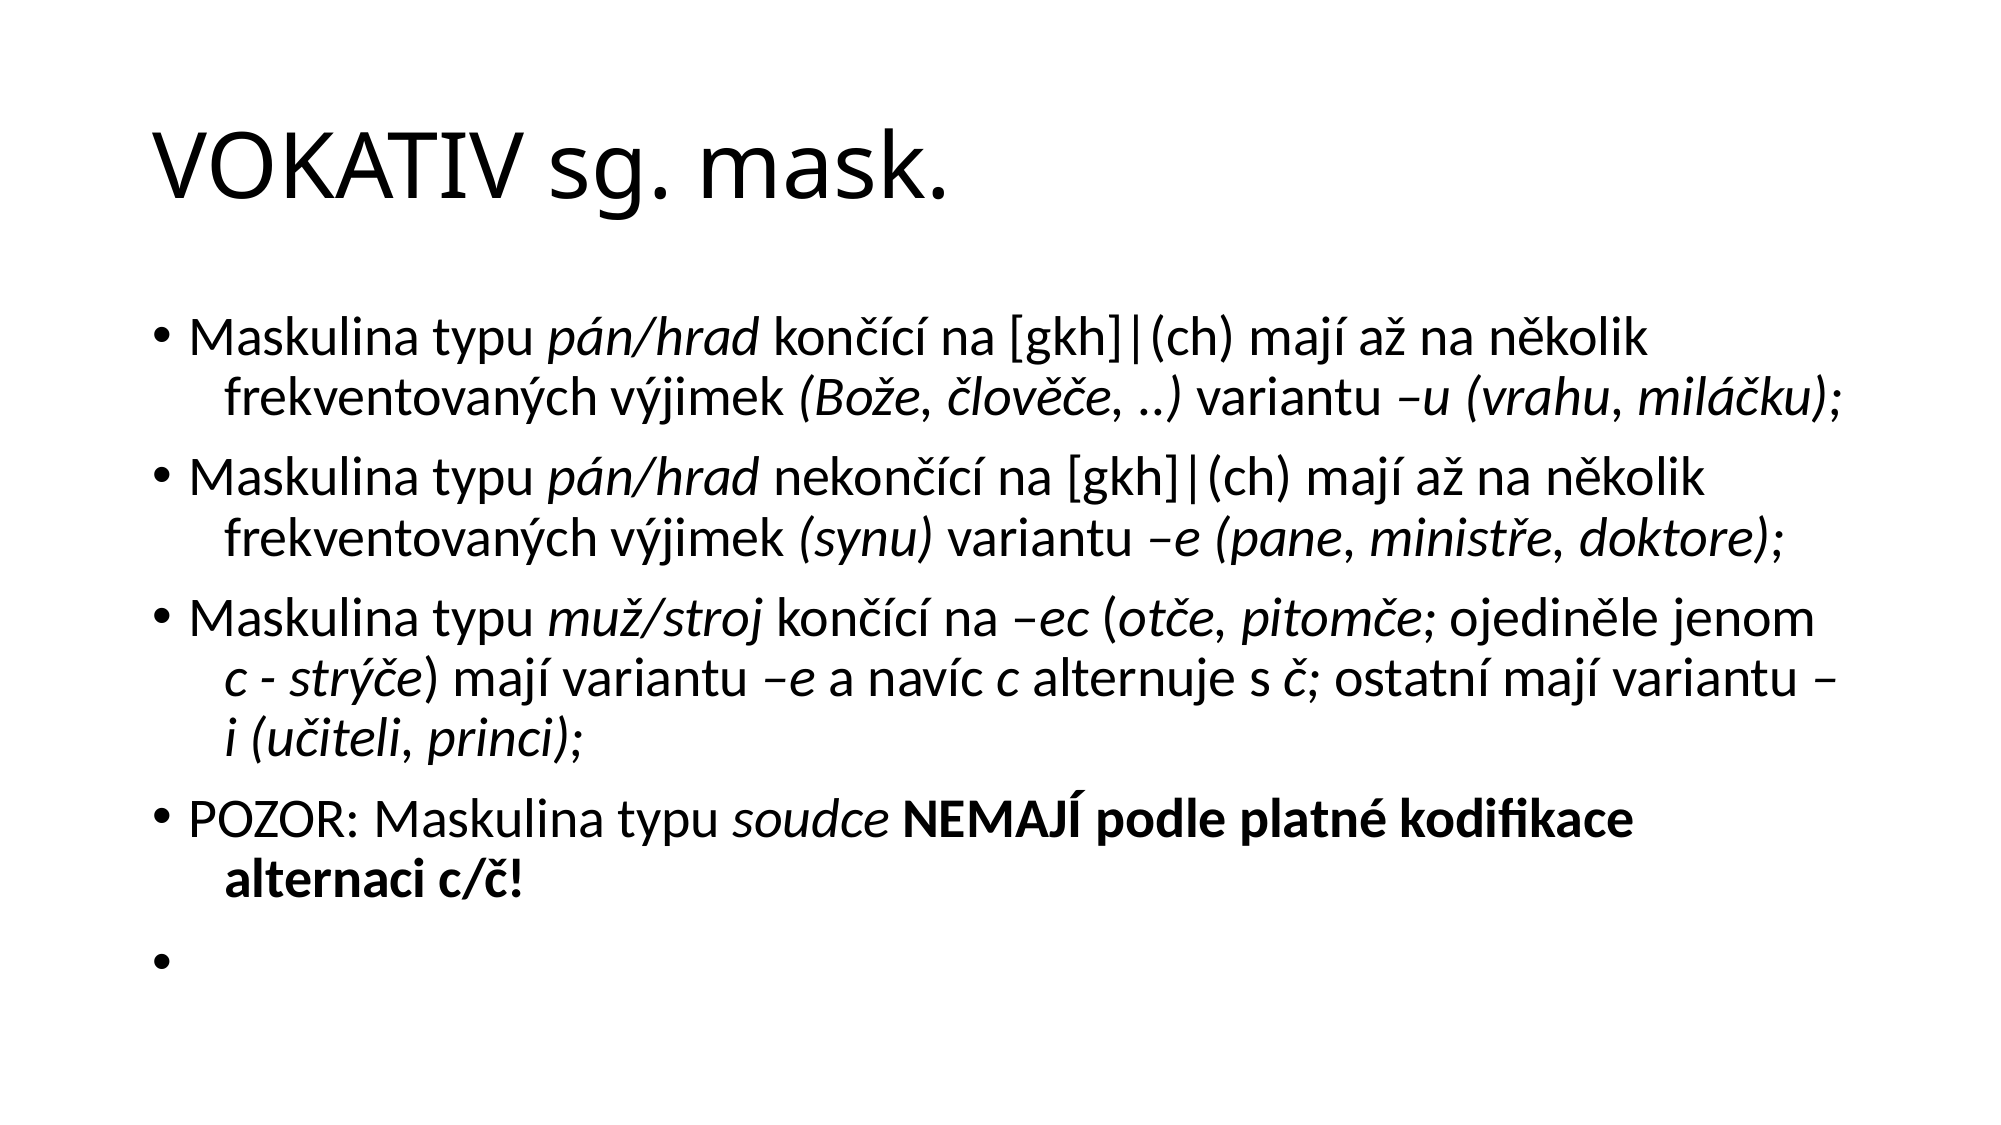

# VOKATIV sg. mask.
Maskulina typu pán/hrad končící na [gkh]|(ch) mají až na několik frekventovaných výjimek (Bože, člověče, ..) variantu –u (vrahu, miláčku);
Maskulina typu pán/hrad nekončící na [gkh]|(ch) mají až na několik frekventovaných výjimek (synu) variantu –e (pane, ministře, doktore);
Maskulina typu muž/stroj končící na –ec (otče, pitomče; ojediněle jenom c - strýče) mají variantu –e a navíc c alternuje s č; ostatní mají variantu –i (učiteli, princi);
POZOR: Maskulina typu soudce NEMAJÍ podle platné kodifikace alternaci c/č!